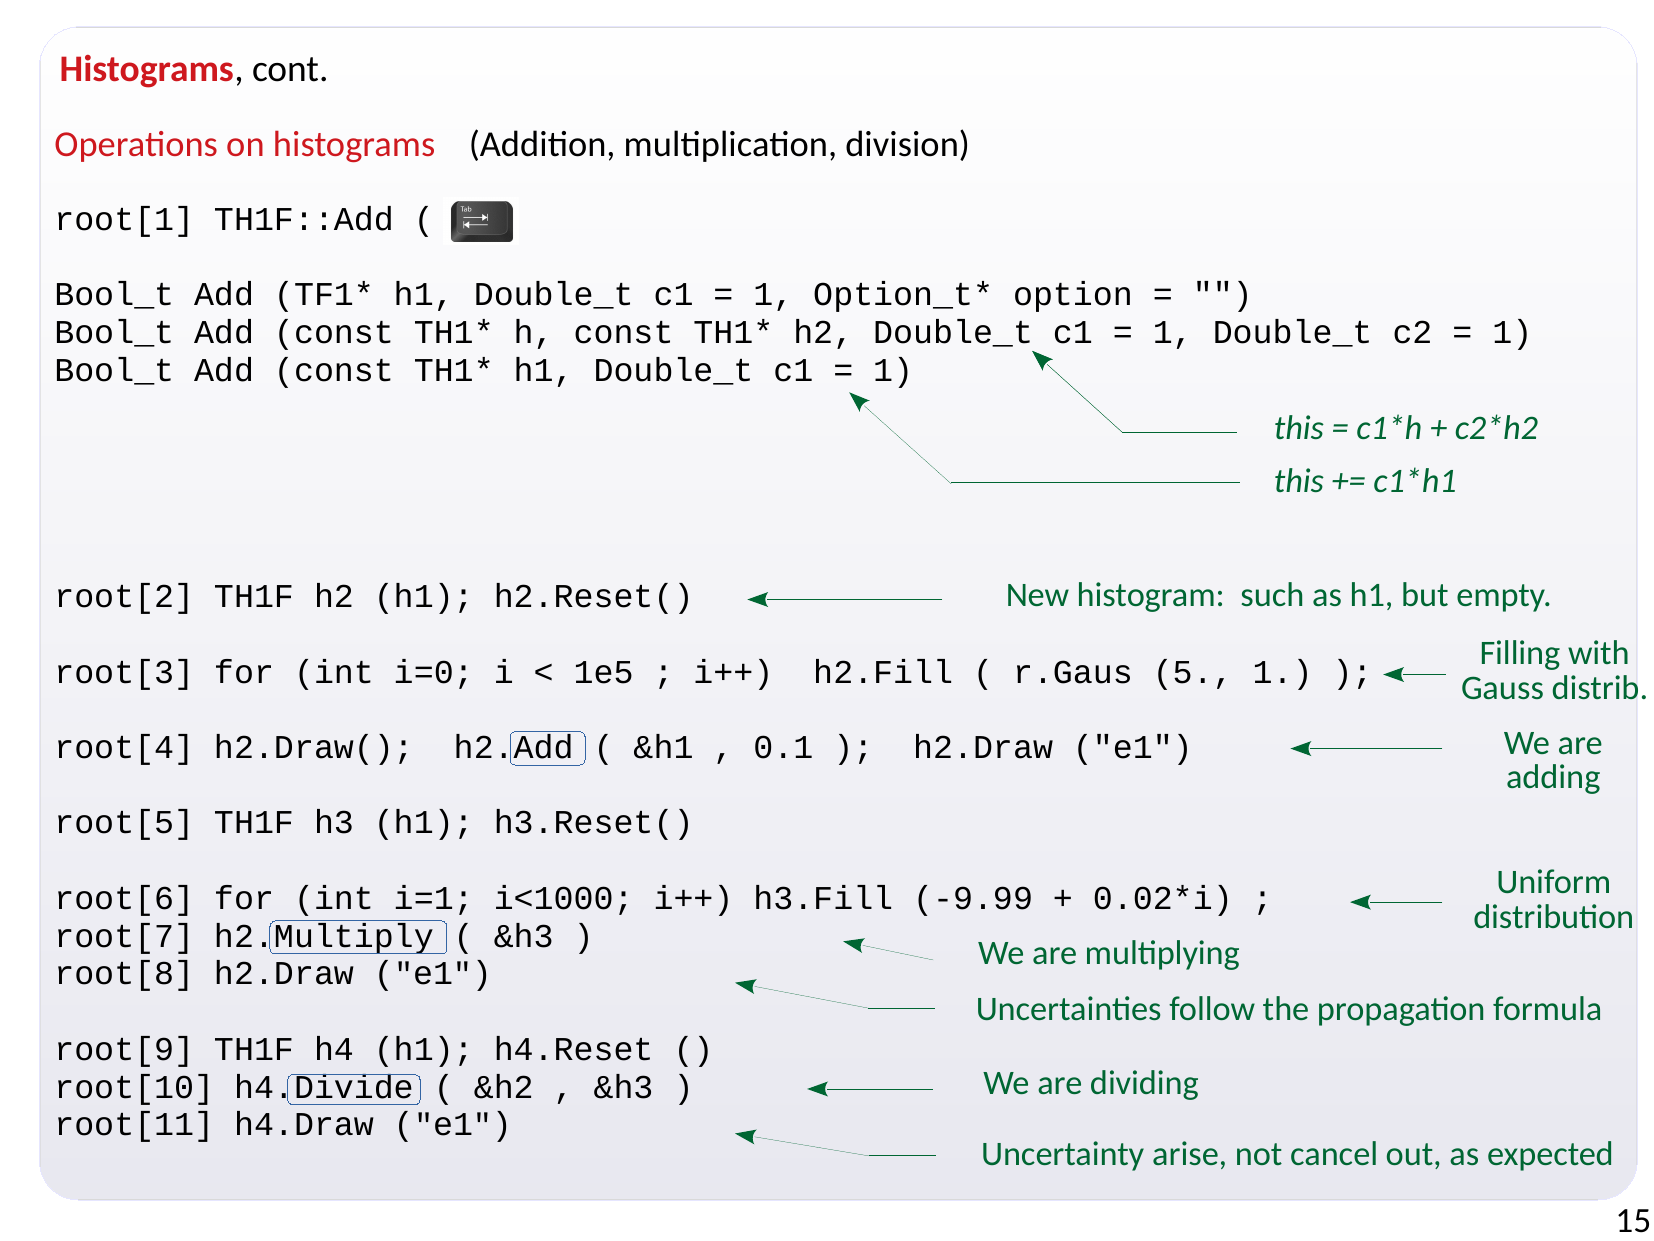

Histograms, cont.
Operations on histograms (Addition, multiplication, division)
root[1] TH1F::Add (
Bool_t Add (TF1* h1, Double_t c1 = 1, Option_t* option = "")
Bool_t Add (const TH1* h, const TH1* h2, Double_t c1 = 1, Double_t c2 = 1)
Bool_t Add (const TH1* h1, Double_t c1 = 1)
root[2] TH1F h2 (h1); h2.Reset()
root[3] for (int i=0; i < 1e5 ; i++) h2.Fill ( r.Gaus (5., 1.) );
root[4] h2.Draw(); h2.Add ( &h1 , 0.1 ); h2.Draw ("e1")
root[5] TH1F h3 (h1); h3.Reset()
root[6] for (int i=1; i<1000; i++) h3.Fill (-9.99 + 0.02*i) ;
root[7] h2.Multiply ( &h3 )
root[8] h2.Draw ("e1")
root[9] TH1F h4 (h1); h4.Reset ()
root[10] h4.Divide ( &h2 , &h3 )
root[11] h4.Draw ("e1")
 this = c1*h + c2*h2
 this += c1*h1
New histogram: such as h1, but empty.
Filling with
Gauss distrib.
We are adding
Uniform distribution
We are multiplying
Uncertainties follow the propagation formula
We are dividing
Uncertainty arise, not cancel out, as expected